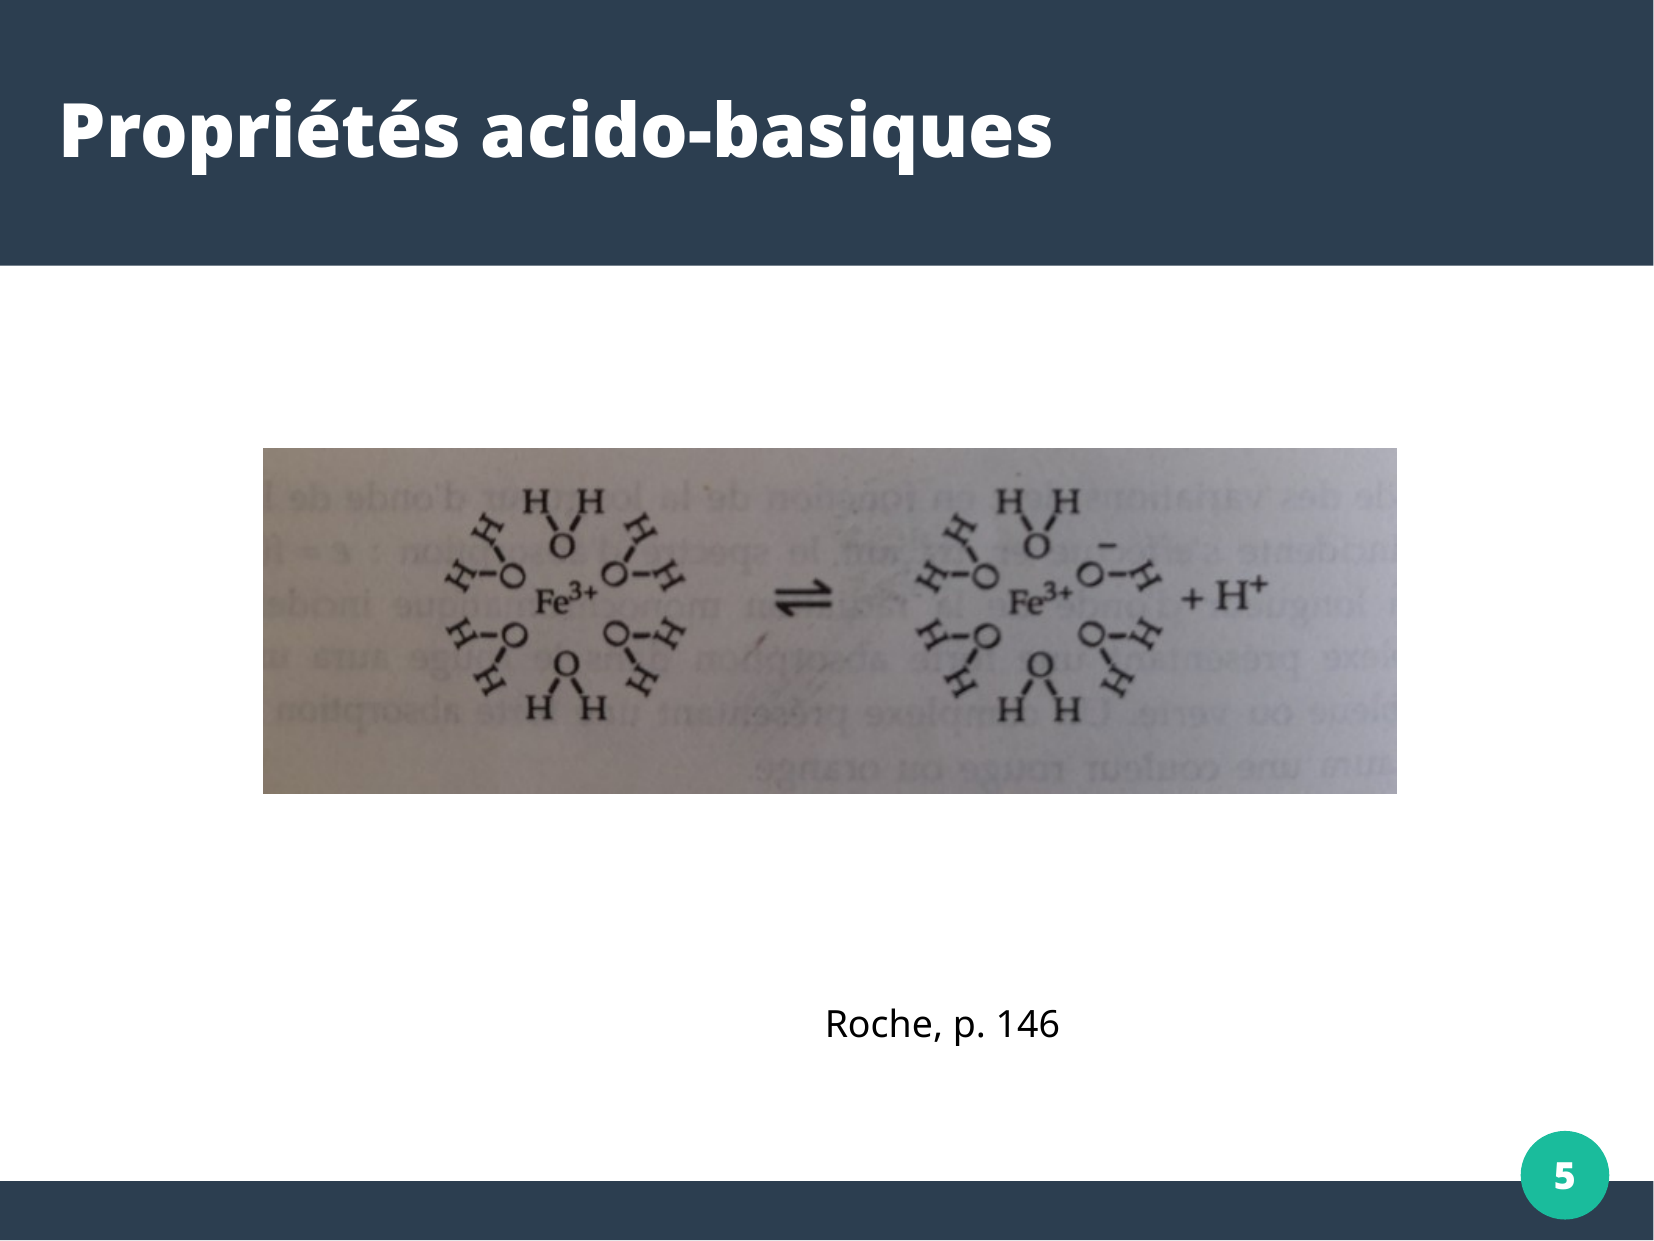

# Propriétés acido-basiques
Roche, p. 146
5